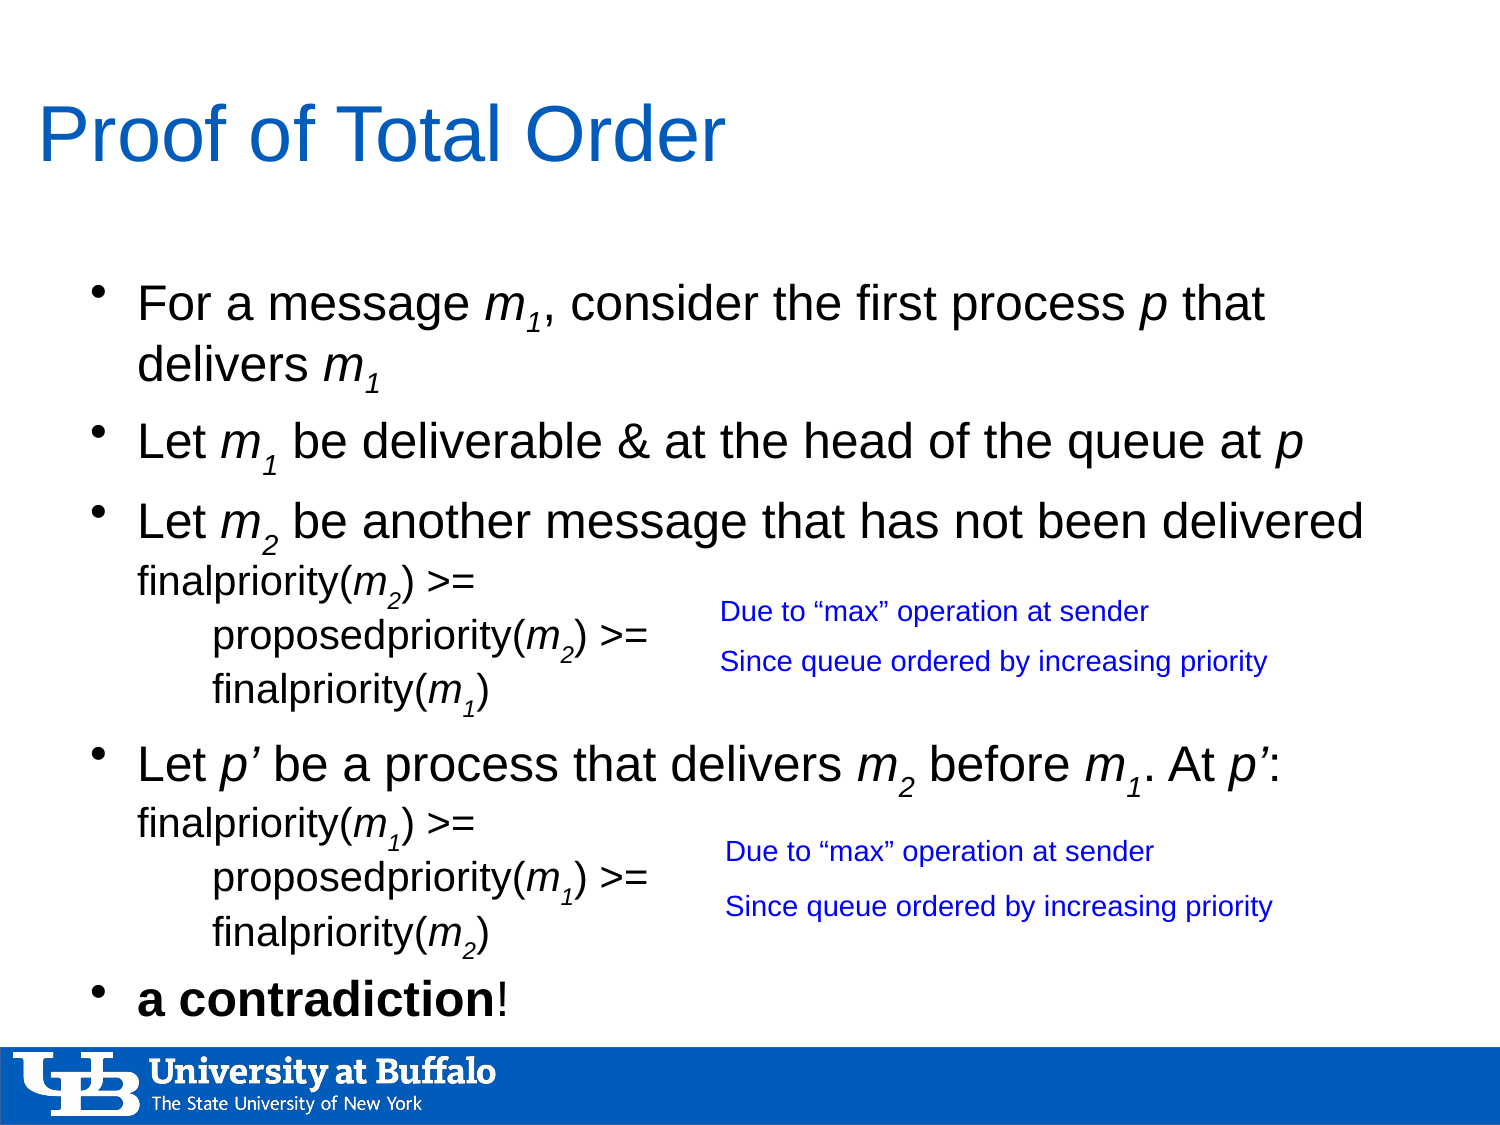

# Proof of Total Order
For a message m1, consider the first process p that delivers m1
Let m1 be deliverable & at the head of the queue at p
Let m2 be another message that has not been delivered
finalpriority(m2) >=
	proposedpriority(m2) >=
	finalpriority(m1)
Let p’ be a process that delivers m2 before m1. At p’:
finalpriority(m1) >=
	proposedpriority(m1) >=
	finalpriority(m2)
a contradiction!
Due to “max” operation at sender
Since queue ordered by increasing priority
Due to “max” operation at sender
Since queue ordered by increasing priority